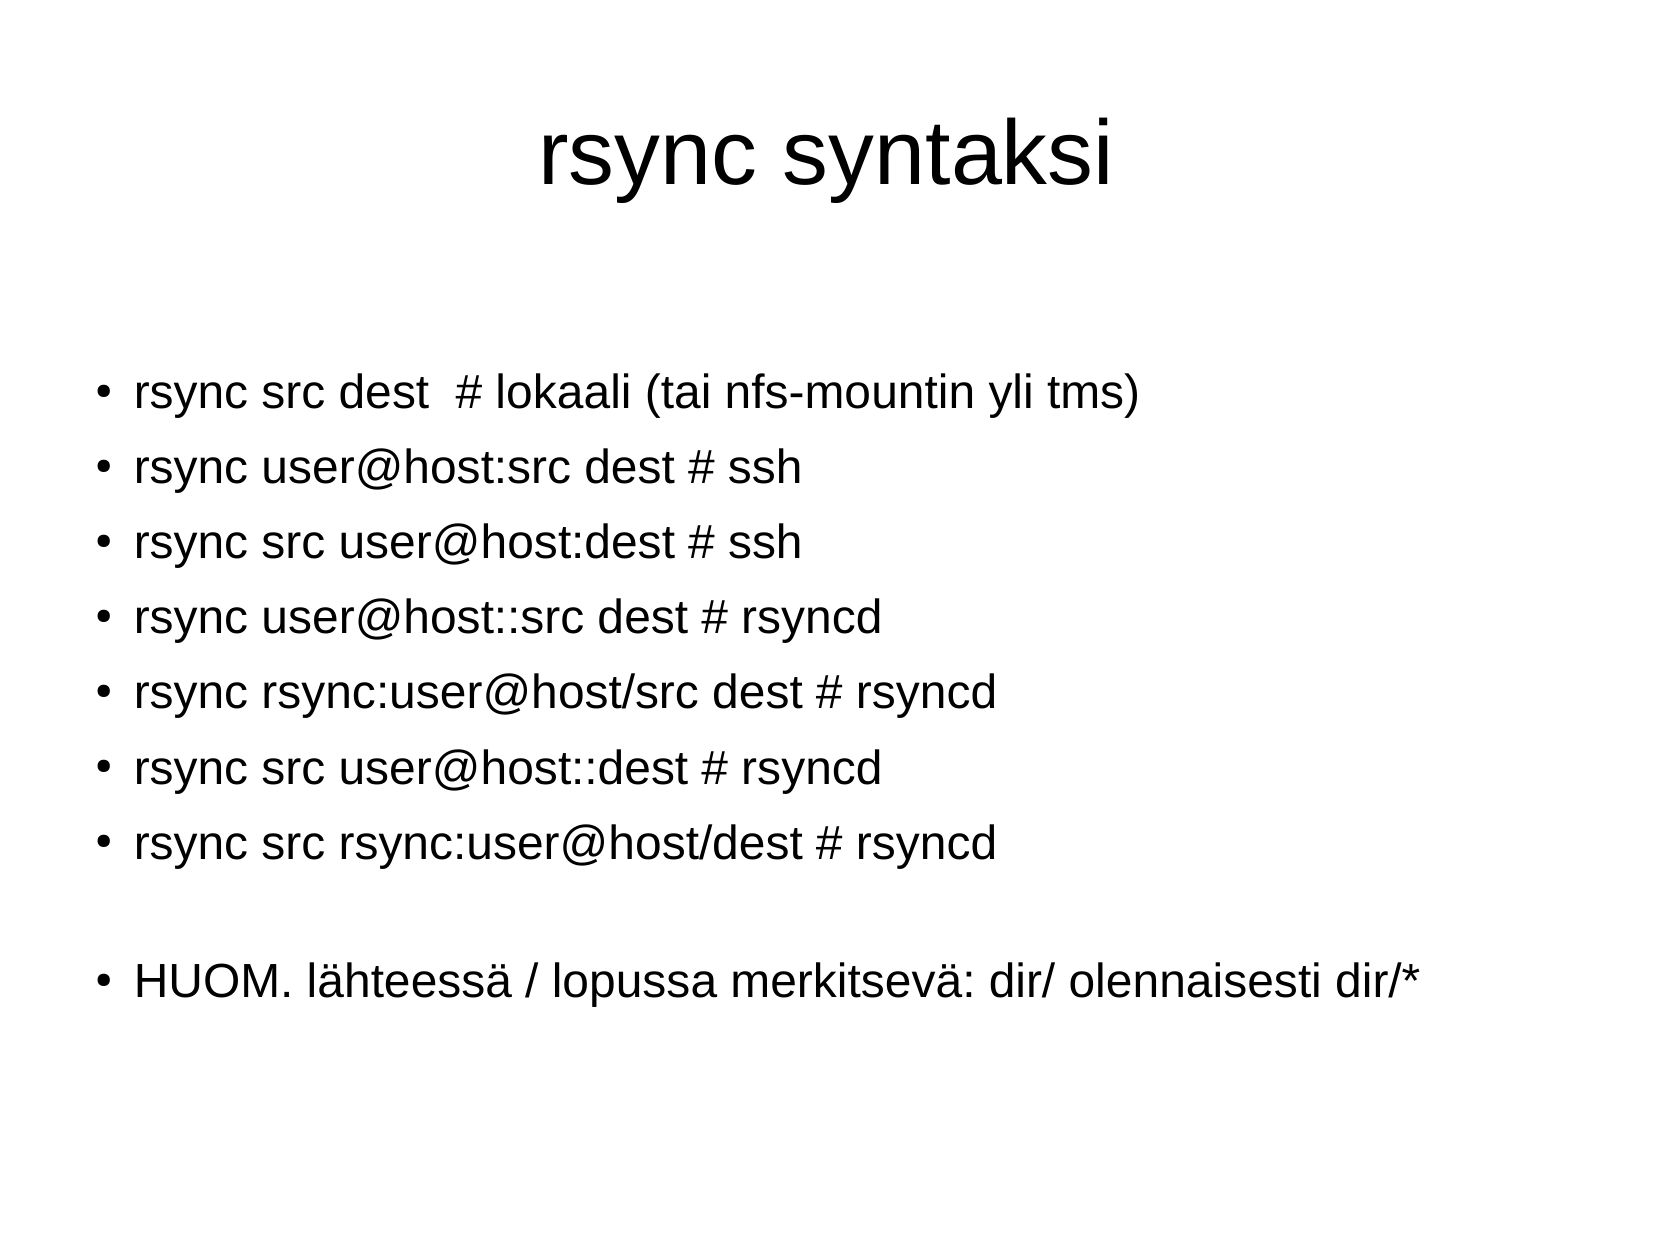

# rsync syntaksi
rsync src dest # lokaali (tai nfs-mountin yli tms)
rsync user@host:src dest # ssh
rsync src user@host:dest # ssh
rsync user@host::src dest # rsyncd
rsync rsync:user@host/src dest # rsyncd
rsync src user@host::dest # rsyncd
rsync src rsync:user@host/dest # rsyncd
HUOM. lähteessä / lopussa merkitsevä: dir/ olennaisesti dir/*